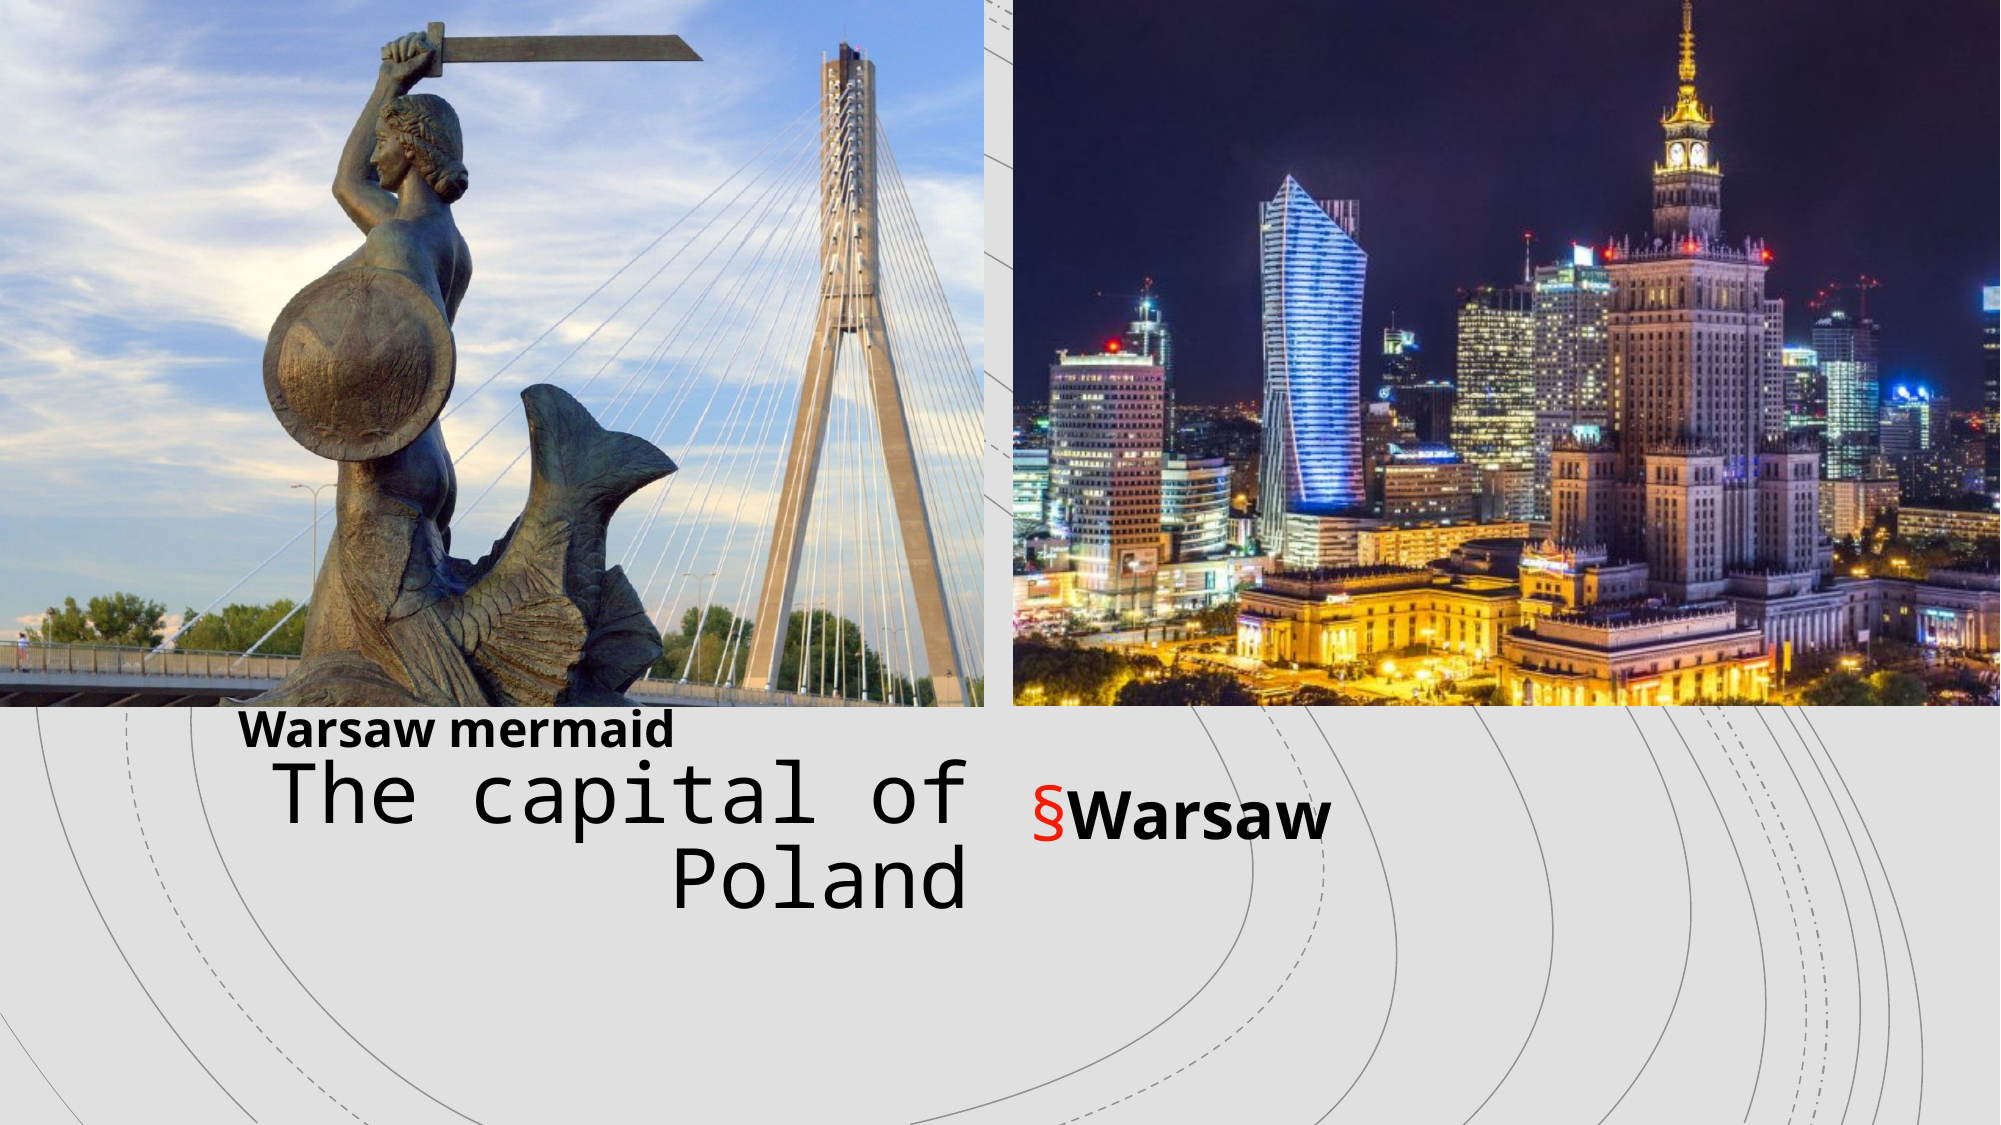

Warsaw mermaid
# The capital of Poland
Warsaw